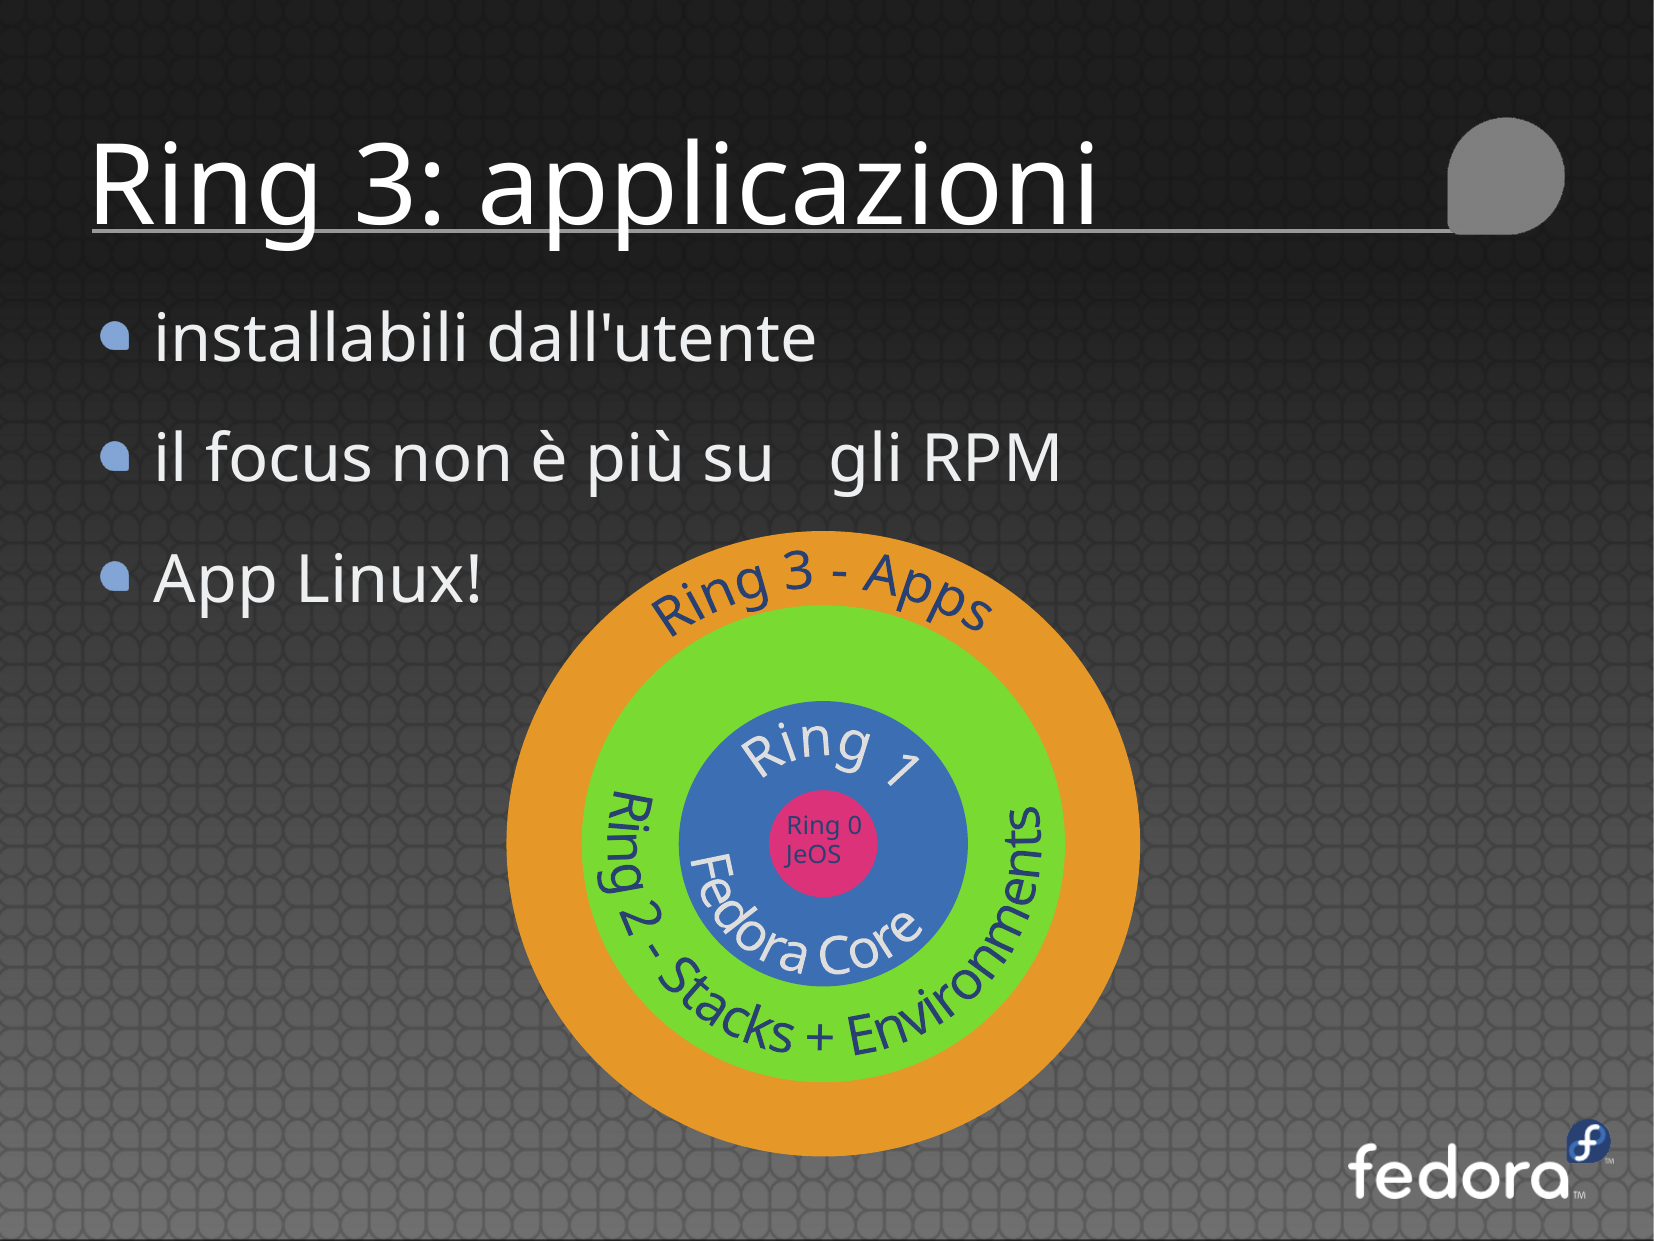

# Ring 3: applicazioni
installabili dall'utente
il focus non è più su	gli RPM
App Linux!